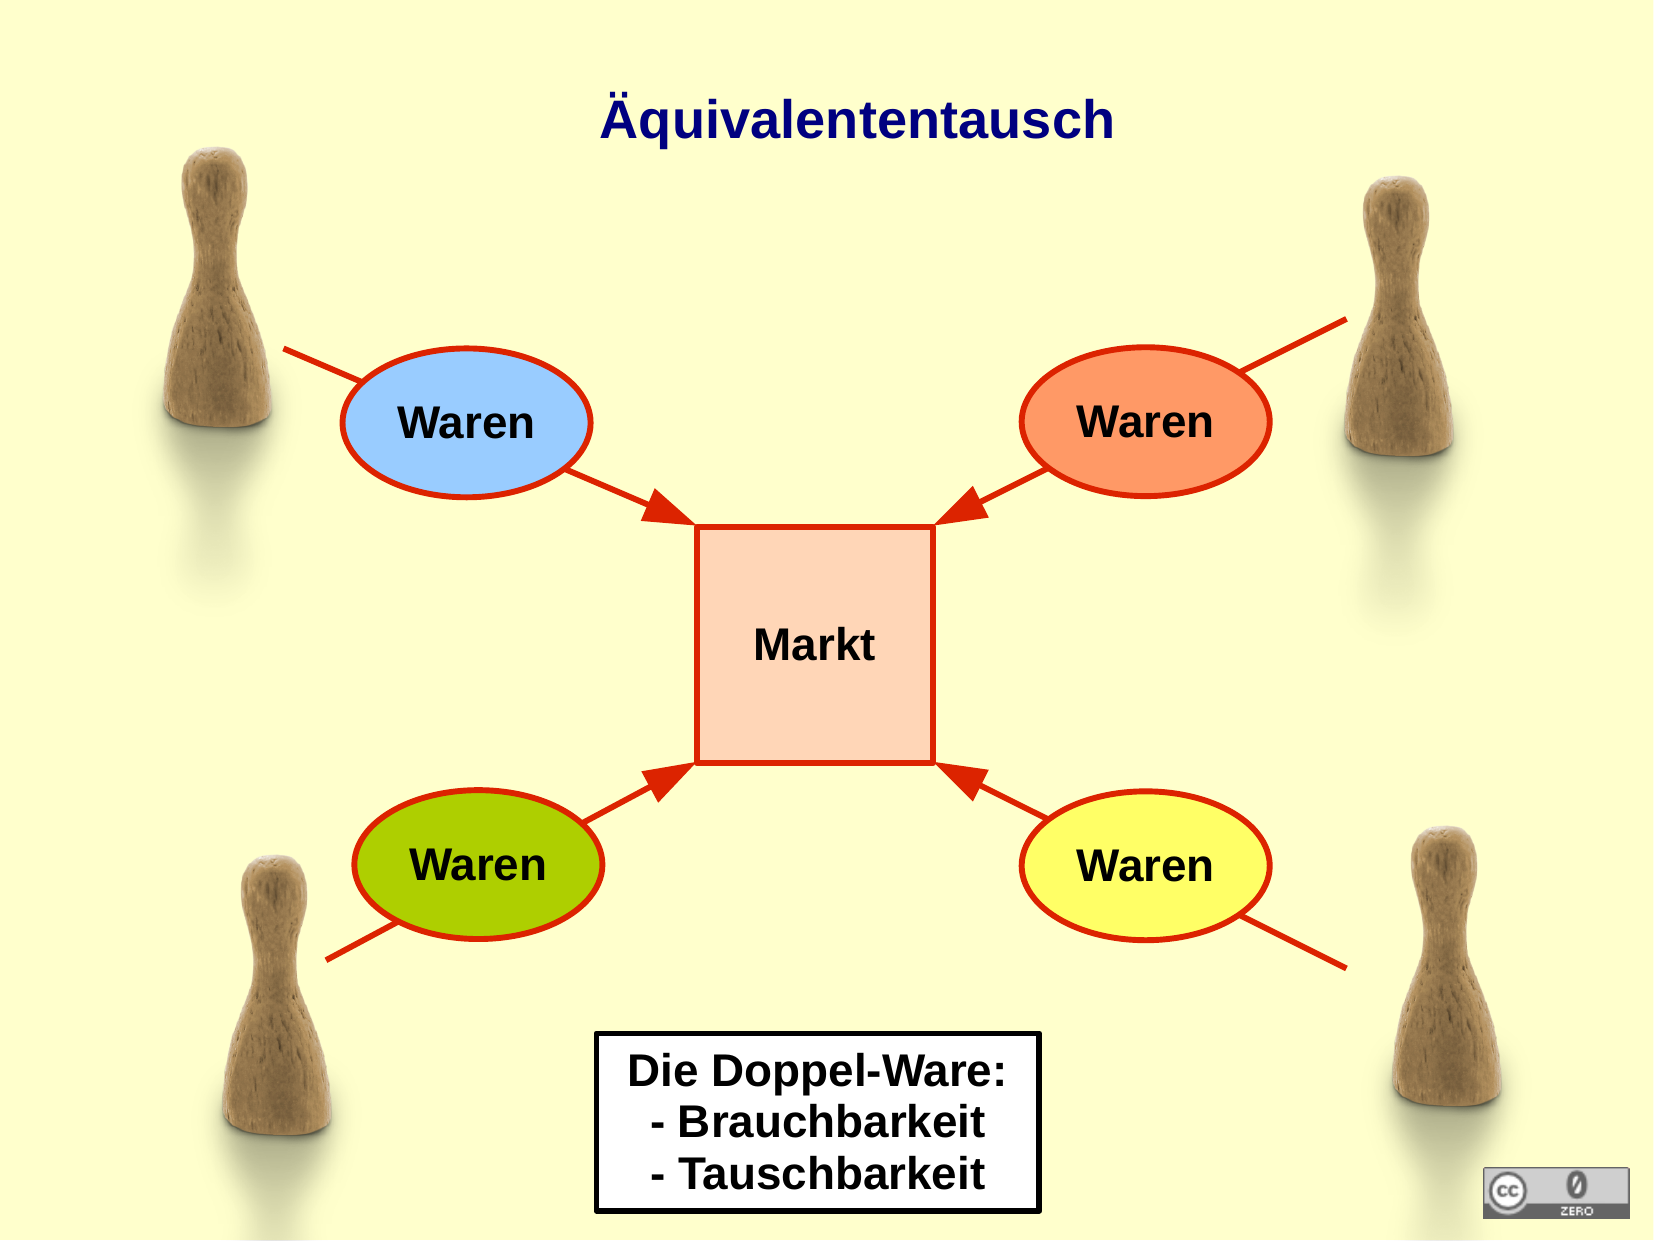

# Äquivalententausch
Waren
Waren
Markt
Waren
Waren
Die Doppel-Ware:
- Brauchbarkeit
- Tauschbarkeit